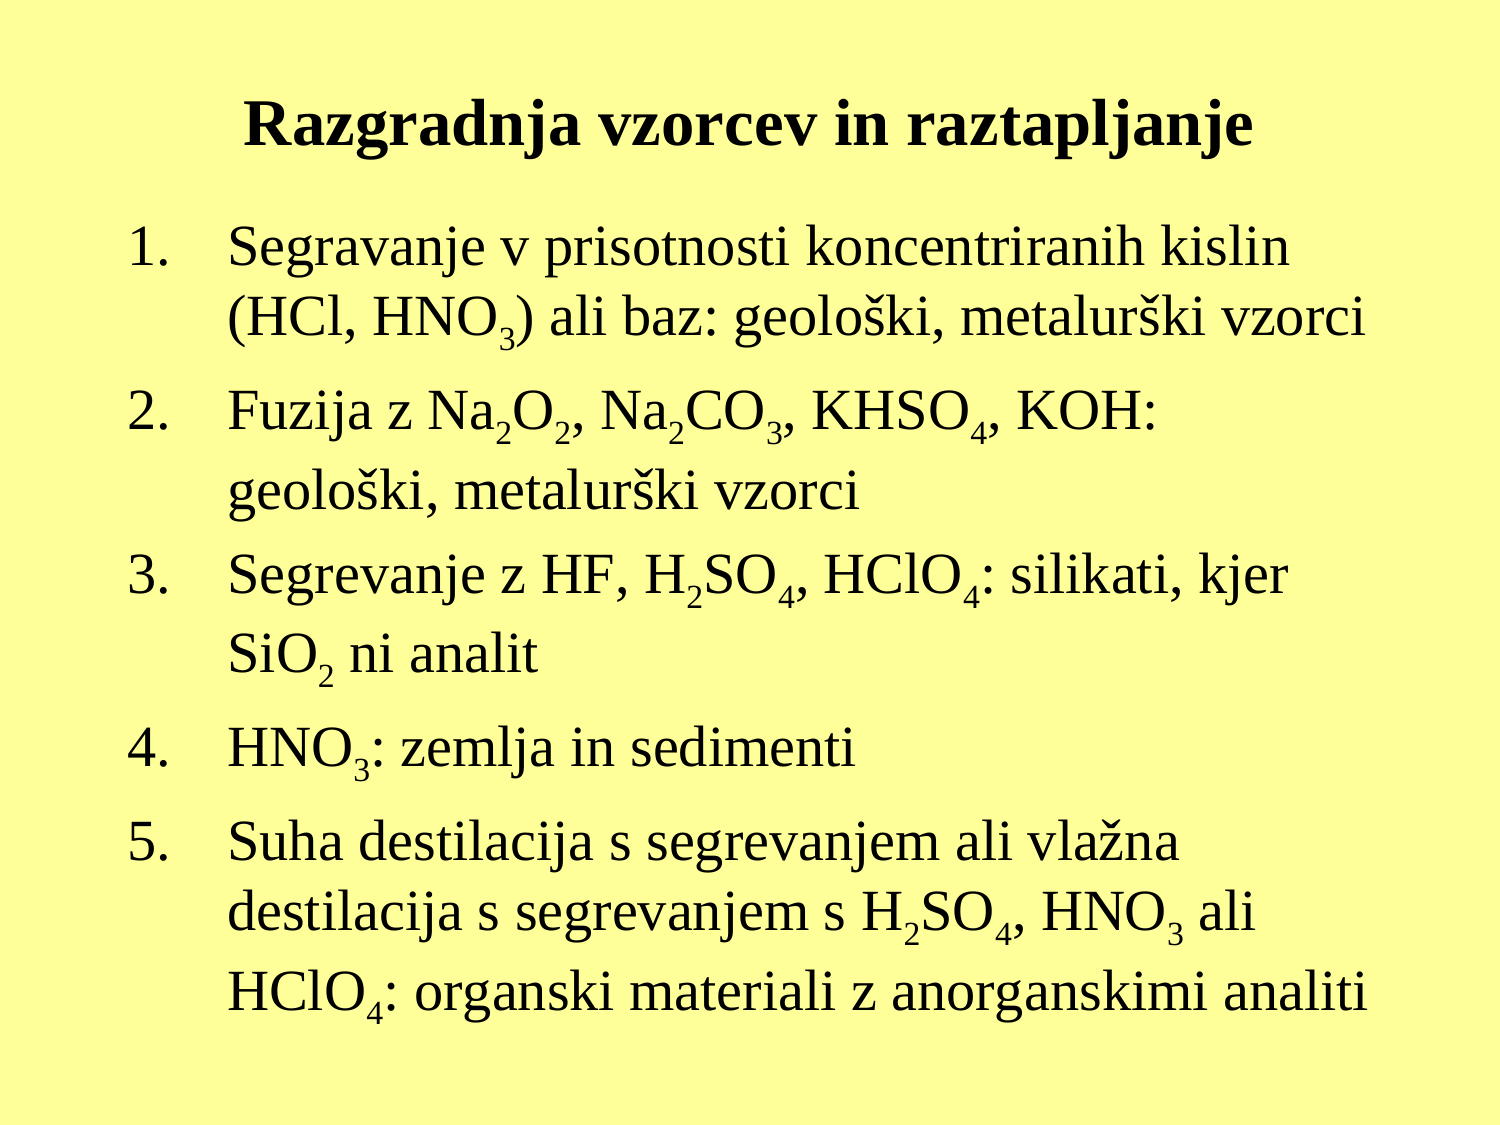

# Razgradnja vzorcev in raztapljanje
Segravanje v prisotnosti koncentriranih kislin (HCl, HNO3) ali baz: geološki, metalurški vzorci
Fuzija z Na2O2, Na2CO3, KHSO4, KOH: geološki, metalurški vzorci
Segrevanje z HF, H2SO4, HClO4: silikati, kjer SiO2 ni analit
HNO3: zemlja in sedimenti
Suha destilacija s segrevanjem ali vlažna destilacija s segrevanjem s H2SO4, HNO3 ali HClO4: organski materiali z anorganskimi analiti